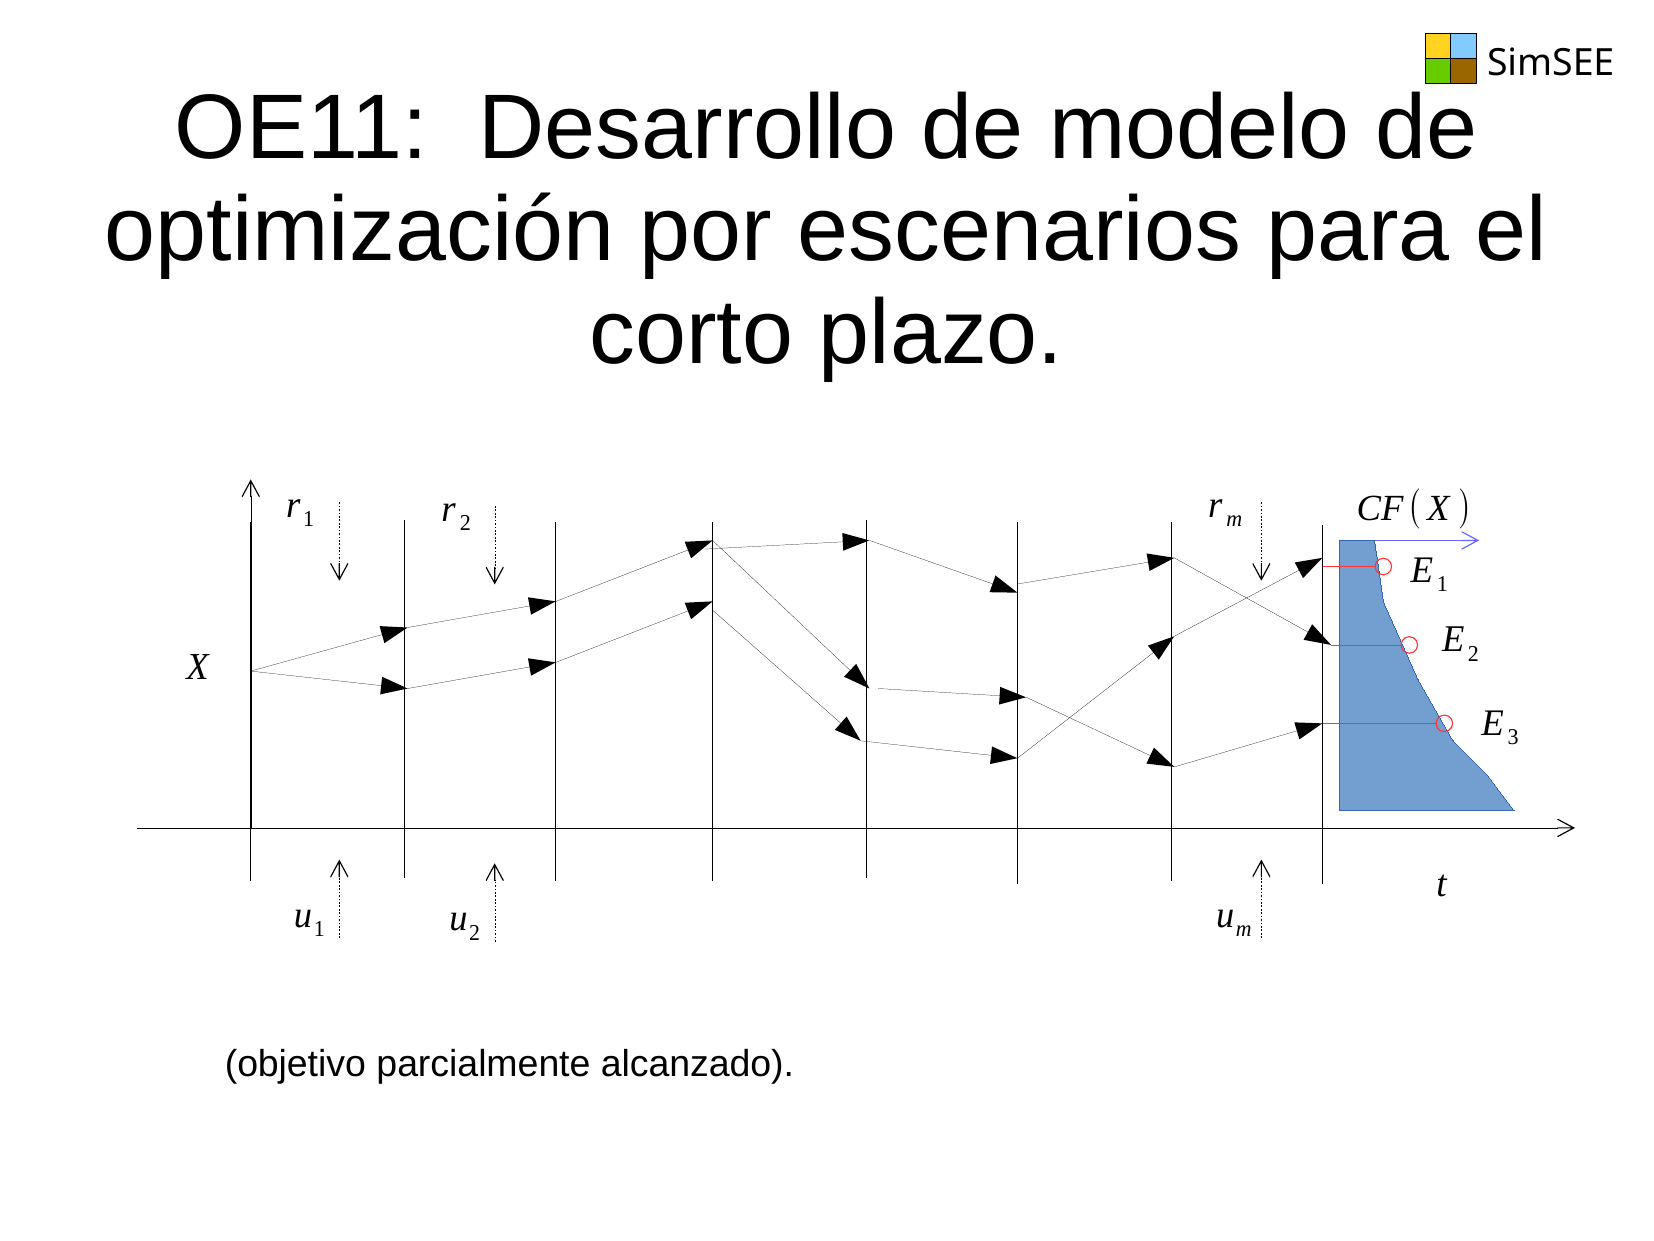

# OE11: Desarrollo de modelo de optimización por escenarios para el corto plazo.
(objetivo parcialmente alcanzado).